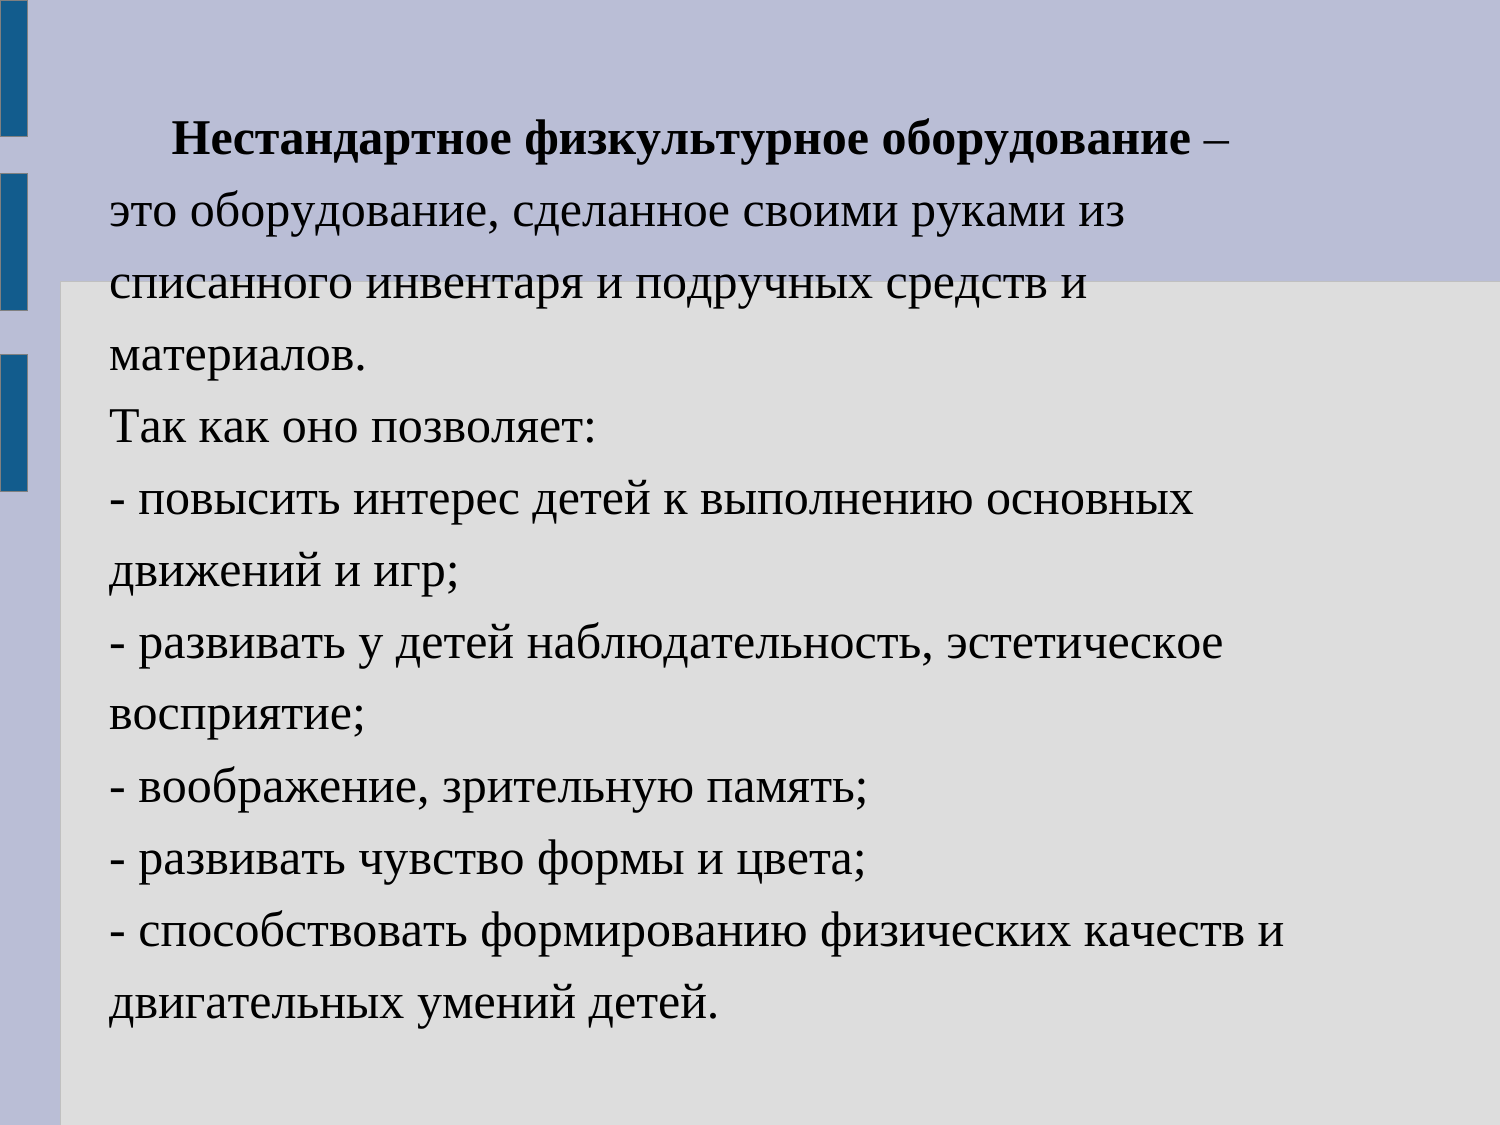

# Нестандартное физкультурное оборудование – это оборудование, сделанное своими руками из списанного инвентаря и подручных средств и материалов. Так как оно позволяет: - повысить интерес детей к выполнению основных движений и игр; - развивать у детей наблюдательность, эстетическое восприятие; - воображение, зрительную память; - развивать чувство формы и цвета; - способствовать формированию физических качеств и двигательных умений детей.